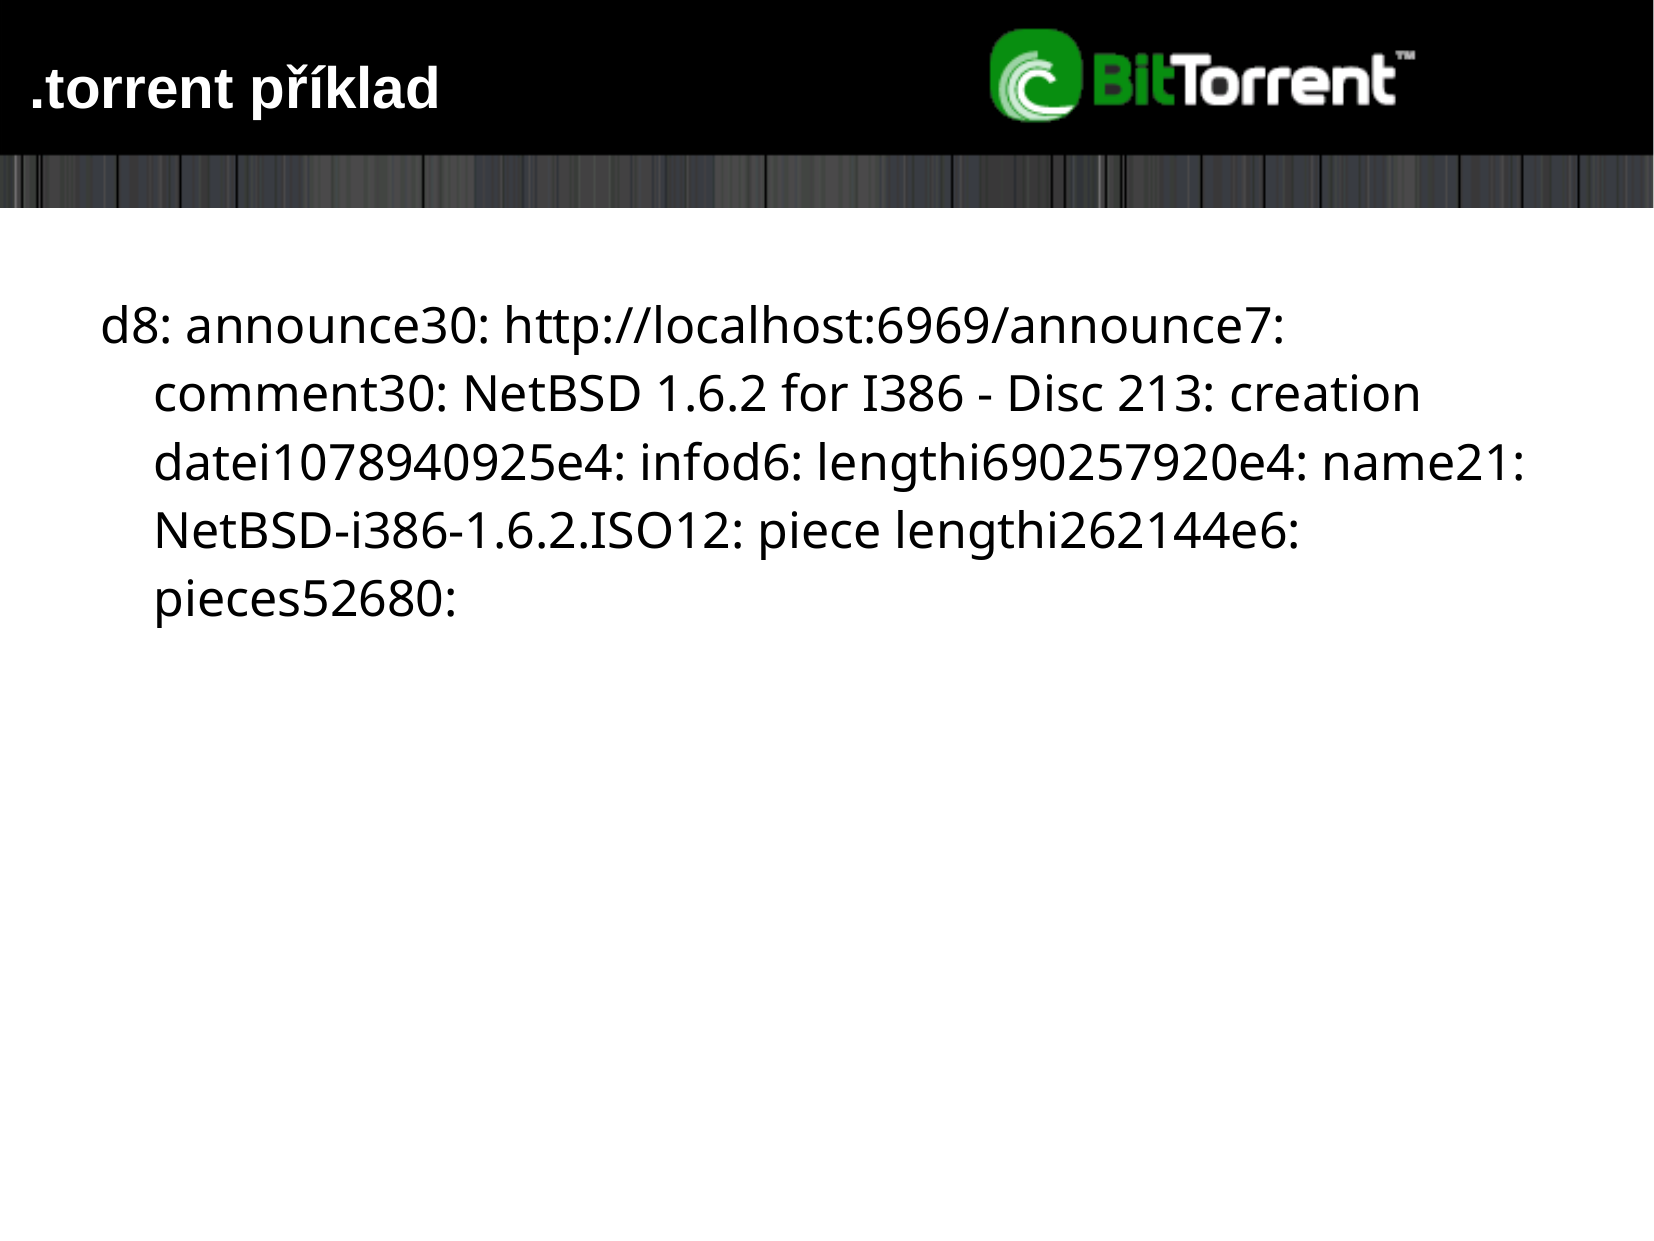

# .torrent příklad
d8: announce30: http://localhost:6969/announce7: comment30: NetBSD 1.6.2 for I386 - Disc 213: creation datei1078940925e4: infod6: lengthi690257920e4: name21: NetBSD-i386-1.6.2.ISO12: piece lengthi262144e6: pieces52680: